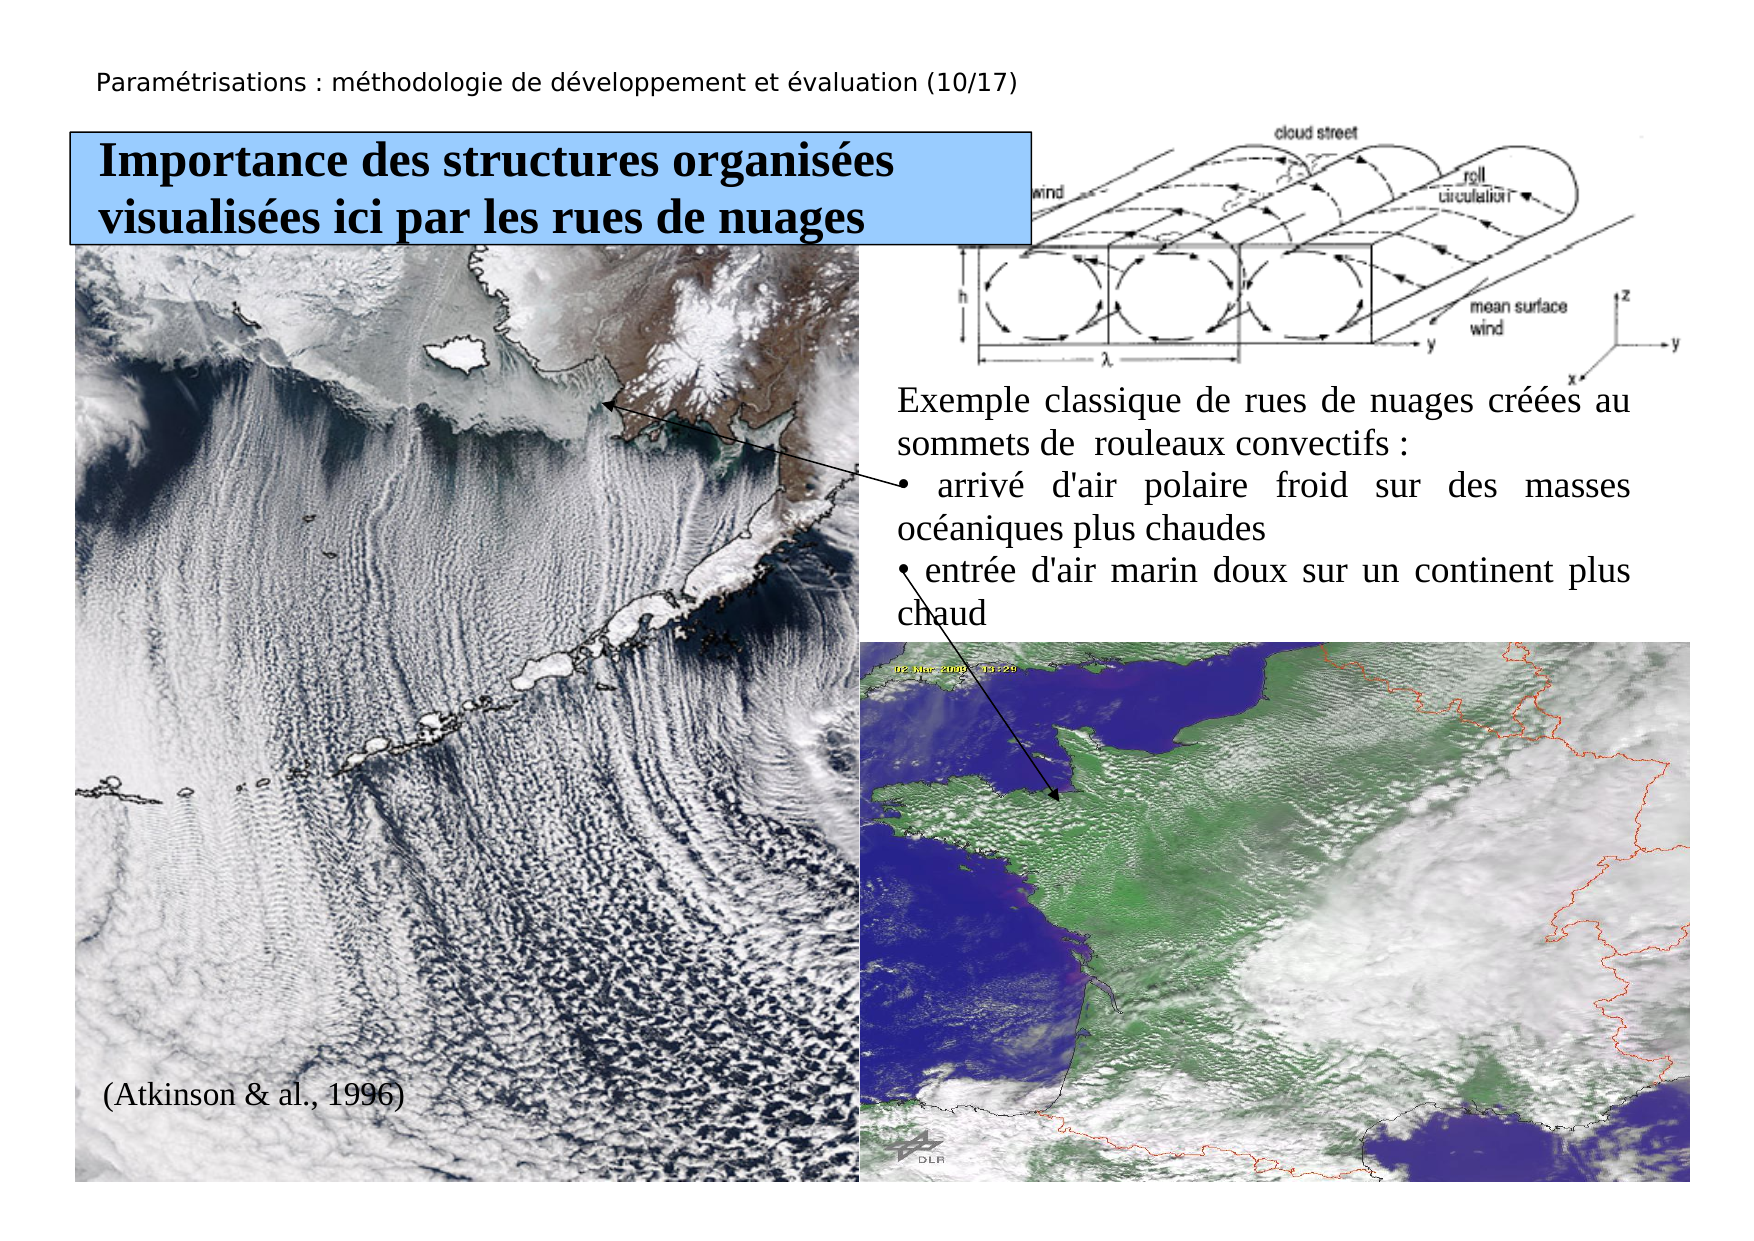

Paramétrisations : méthodologie de développement et évaluation (10/17)
Importance des structures organisées visualisées ici par les rues de nuages
Exemple classique de rues de nuages créées au sommets de rouleaux convectifs :
 arrivé d'air polaire froid sur des masses océaniques plus chaudes
 entrée d'air marin doux sur un continent plus chaud
(Atkinson & al., 1996)‏